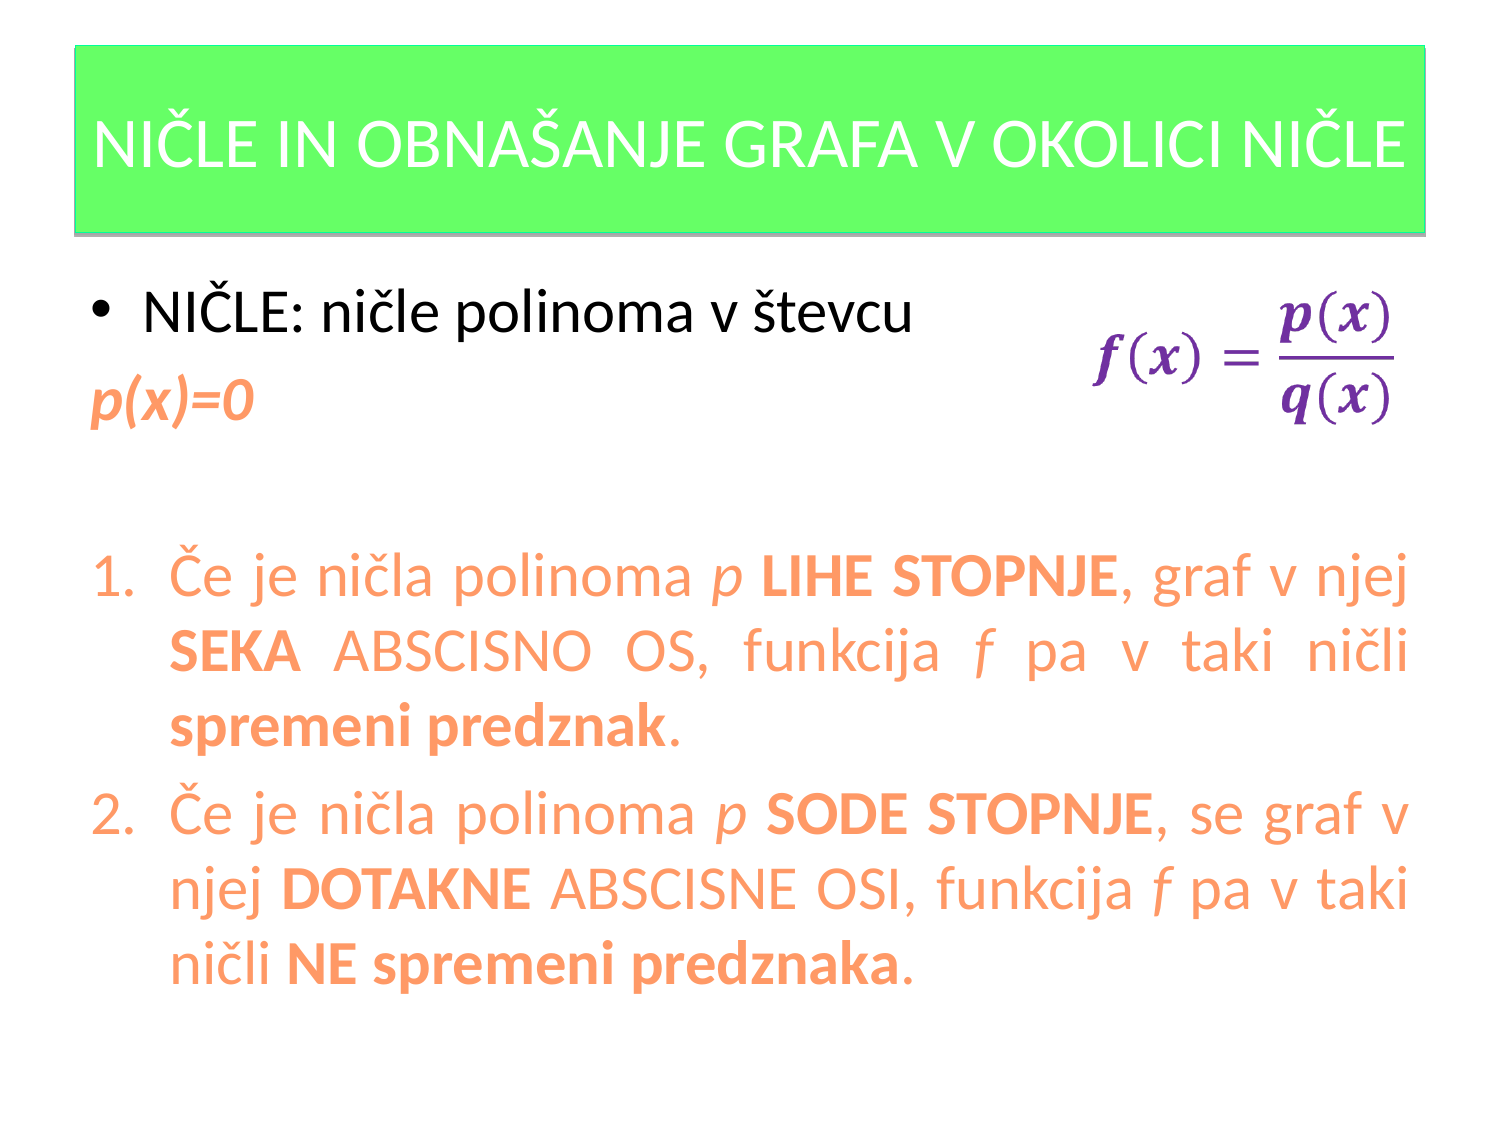

# NIČLE IN OBNAŠANJE GRAFA V OKOLICI NIČLE
NIČLE: ničle polinoma v števcu
p(x)=0
Če je ničla polinoma p LIHE STOPNJE, graf v njej SEKA ABSCISNO OS, funkcija f pa v taki ničli spremeni predznak.
Če je ničla polinoma p SODE STOPNJE, se graf v njej DOTAKNE ABSCISNE OSI, funkcija f pa v taki ničli NE spremeni predznaka.